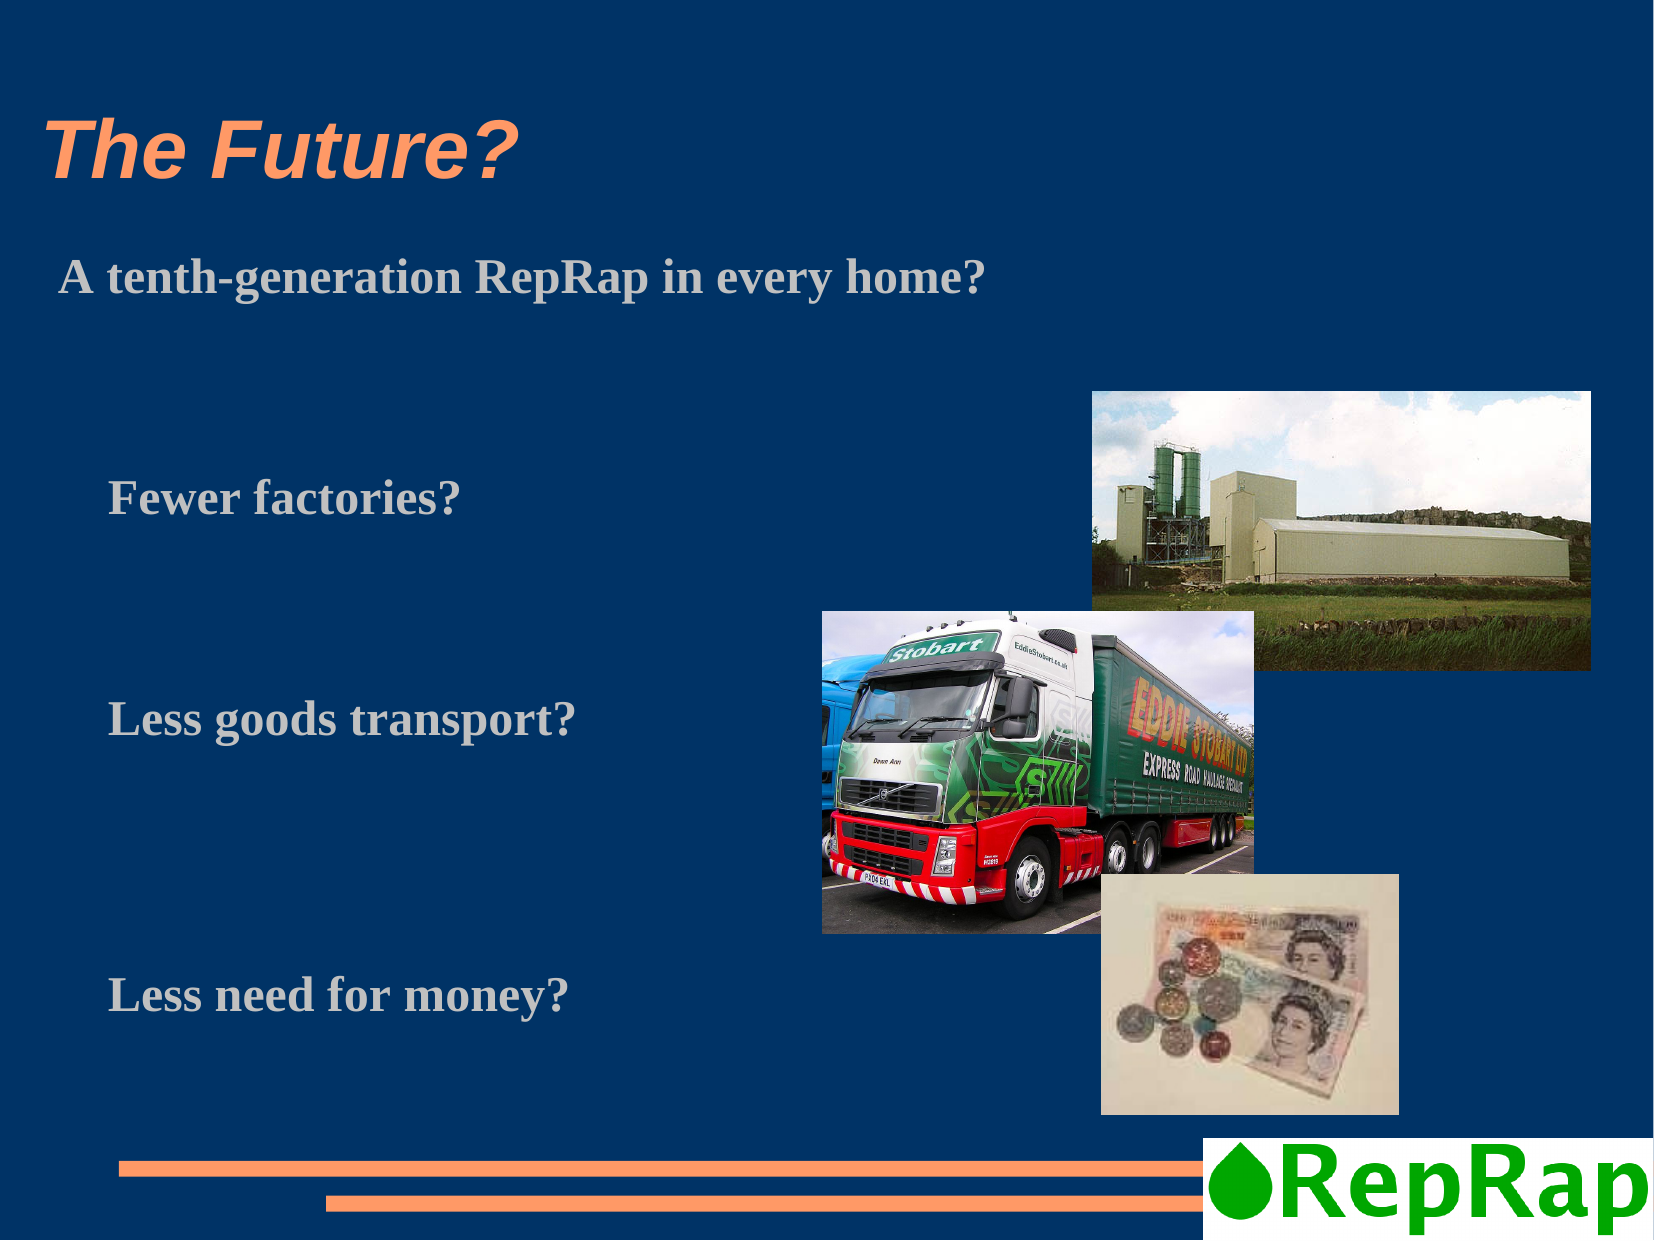

# The Future?
A tenth-generation RepRap in every home?
 Fewer factories?
 Less goods transport?
 Less need for money?